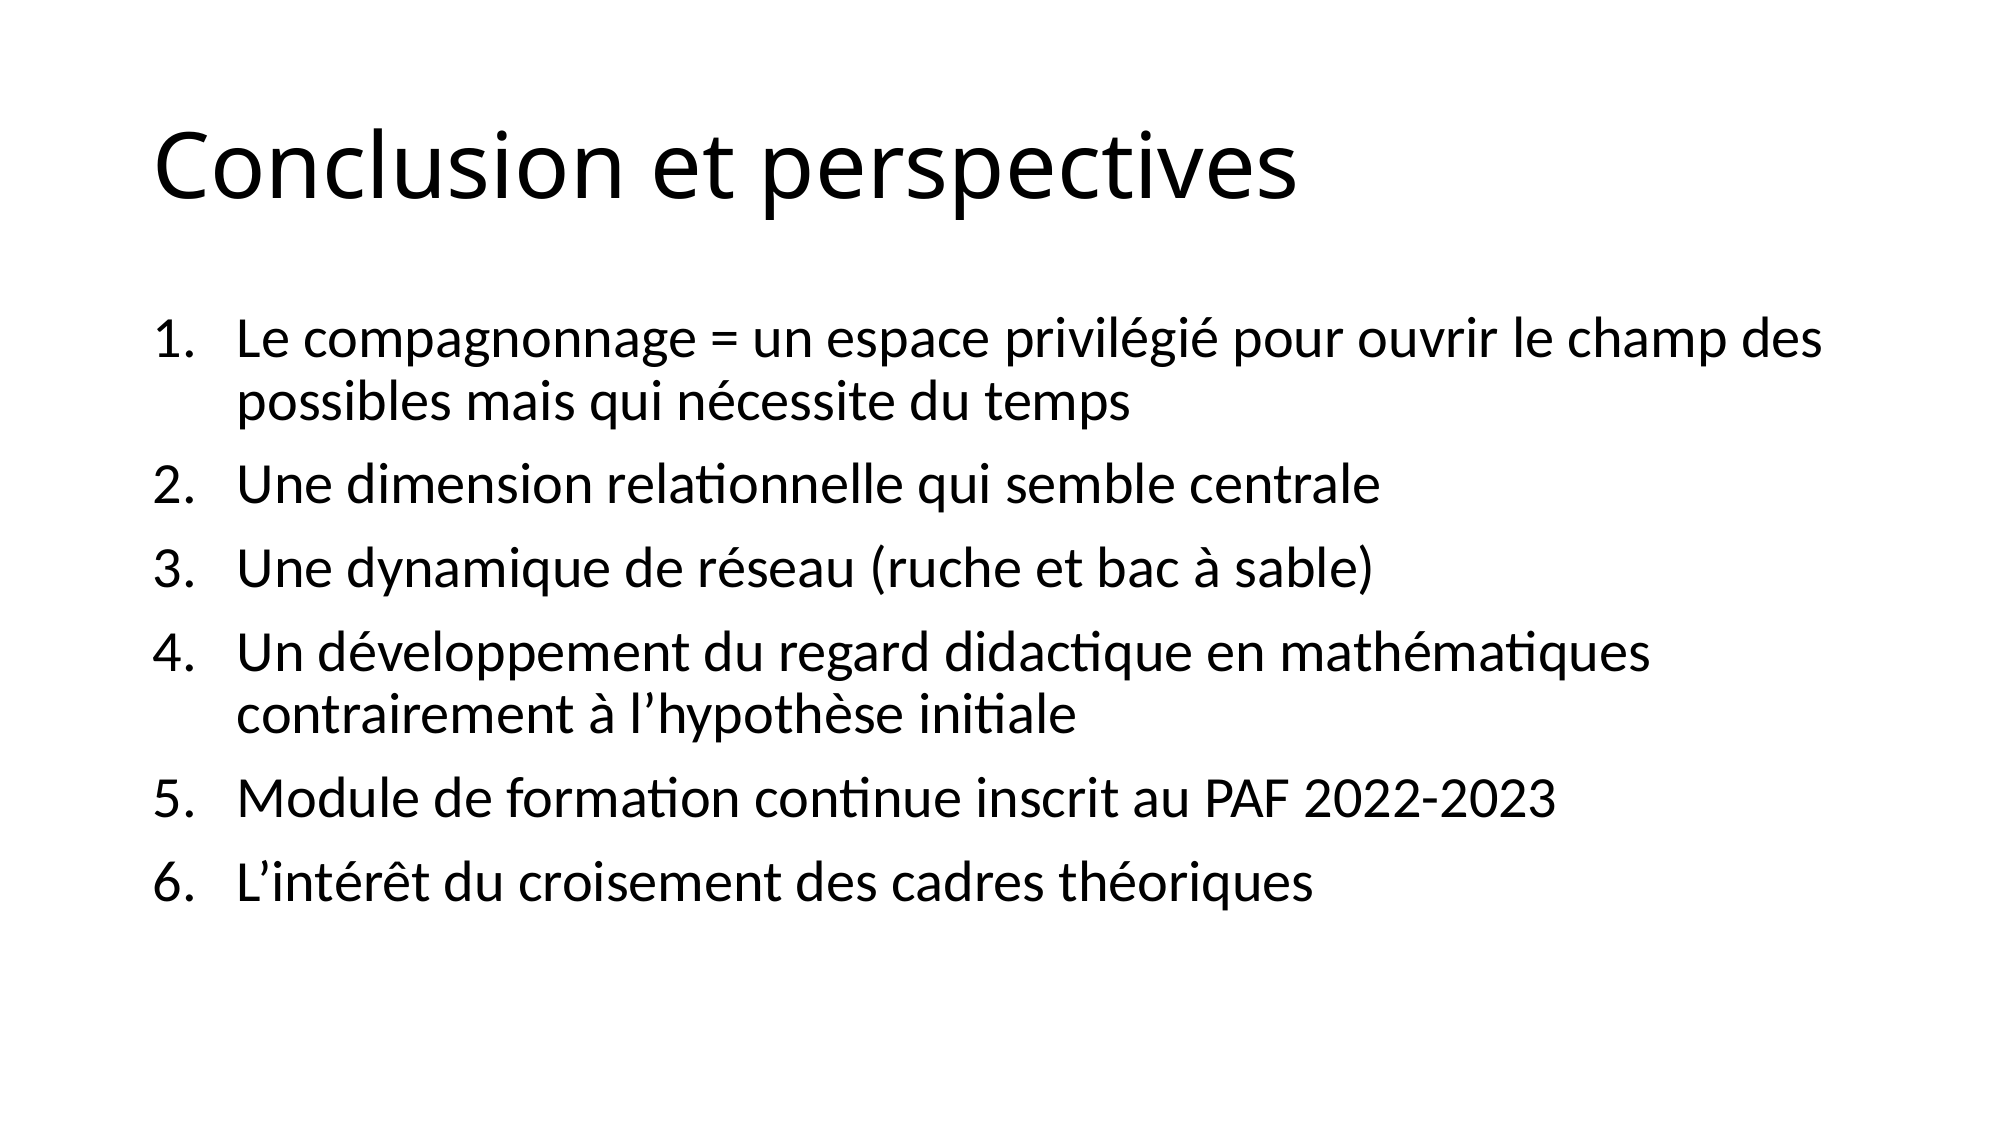

# Conclusion et perspectives
Le compagnonnage = un espace privilégié pour ouvrir le champ des possibles mais qui nécessite du temps
Une dimension relationnelle qui semble centrale
Une dynamique de réseau (ruche et bac à sable)
Un développement du regard didactique en mathématiques contrairement à l’hypothèse initiale
Module de formation continue inscrit au PAF 2022-2023
L’intérêt du croisement des cadres théoriques